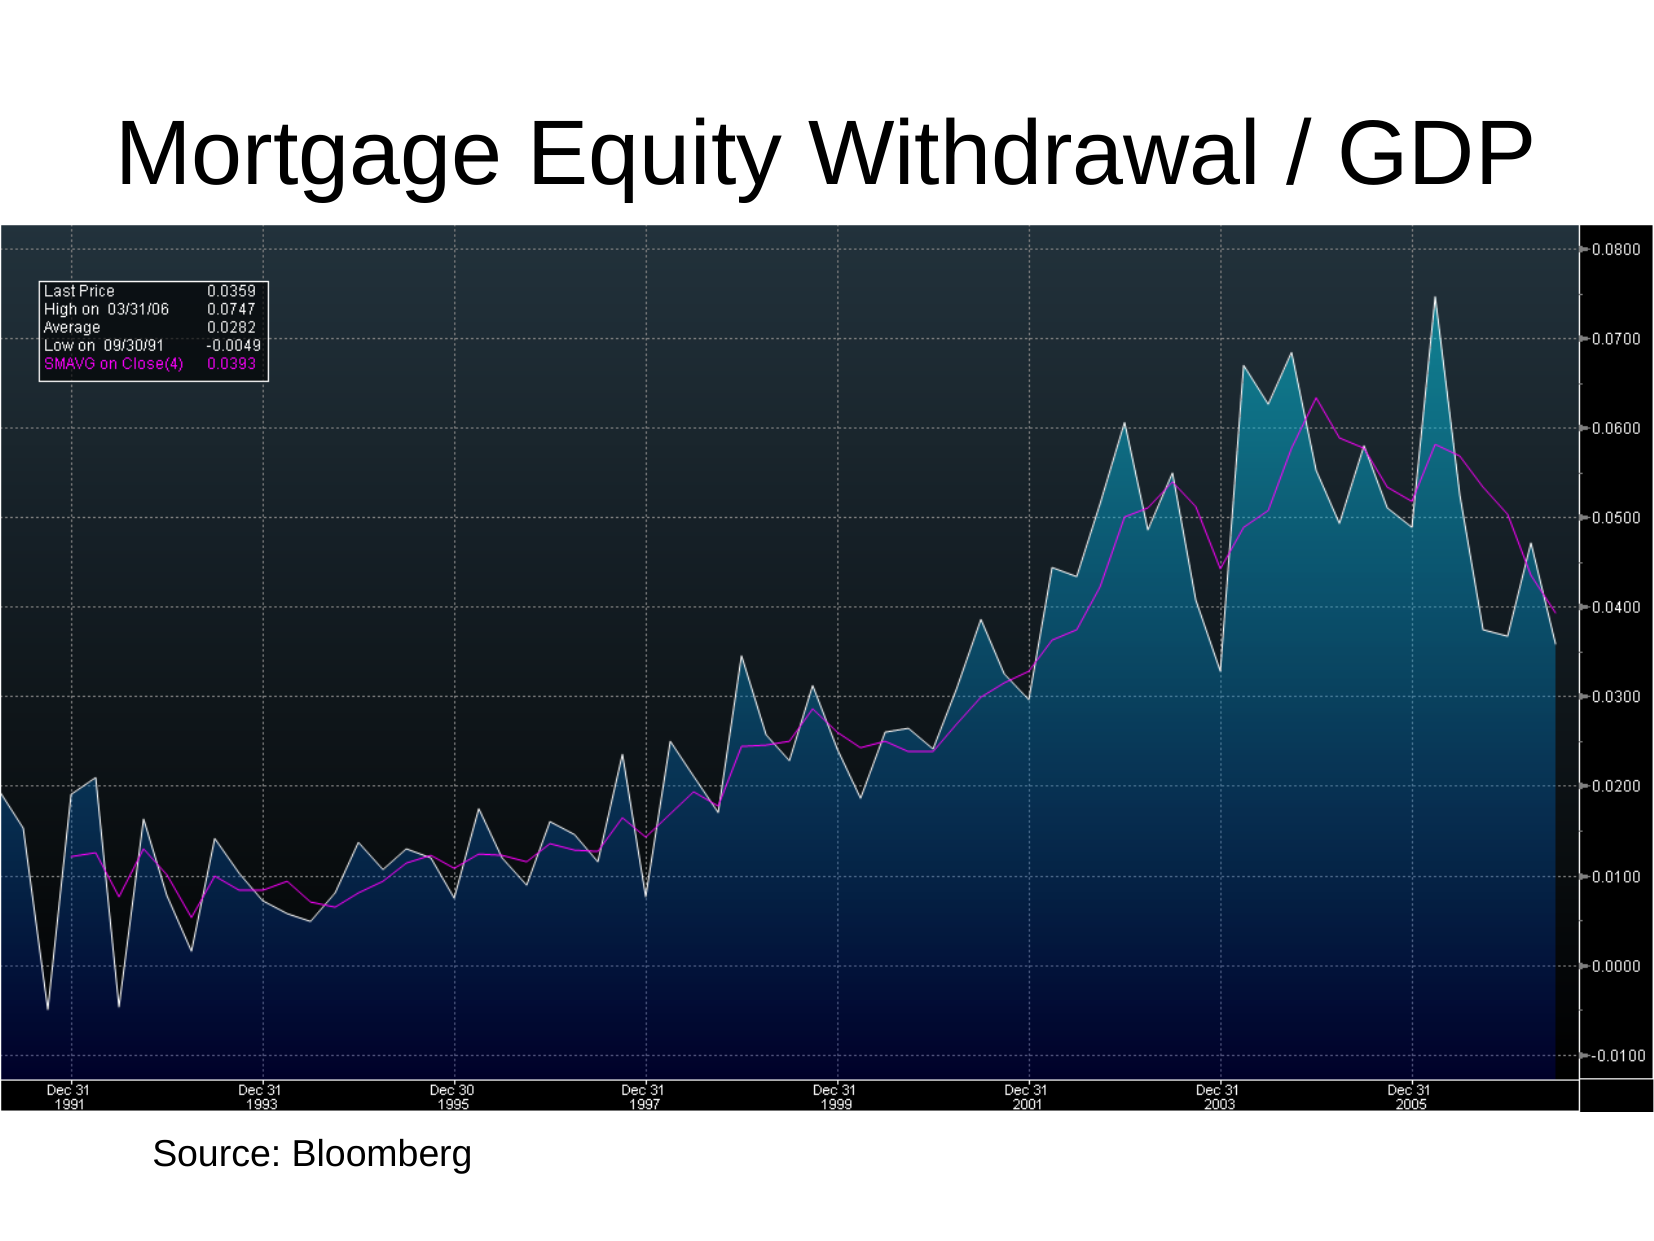

# Mortgage Equity Withdrawal / GDP
Source: Bloomberg